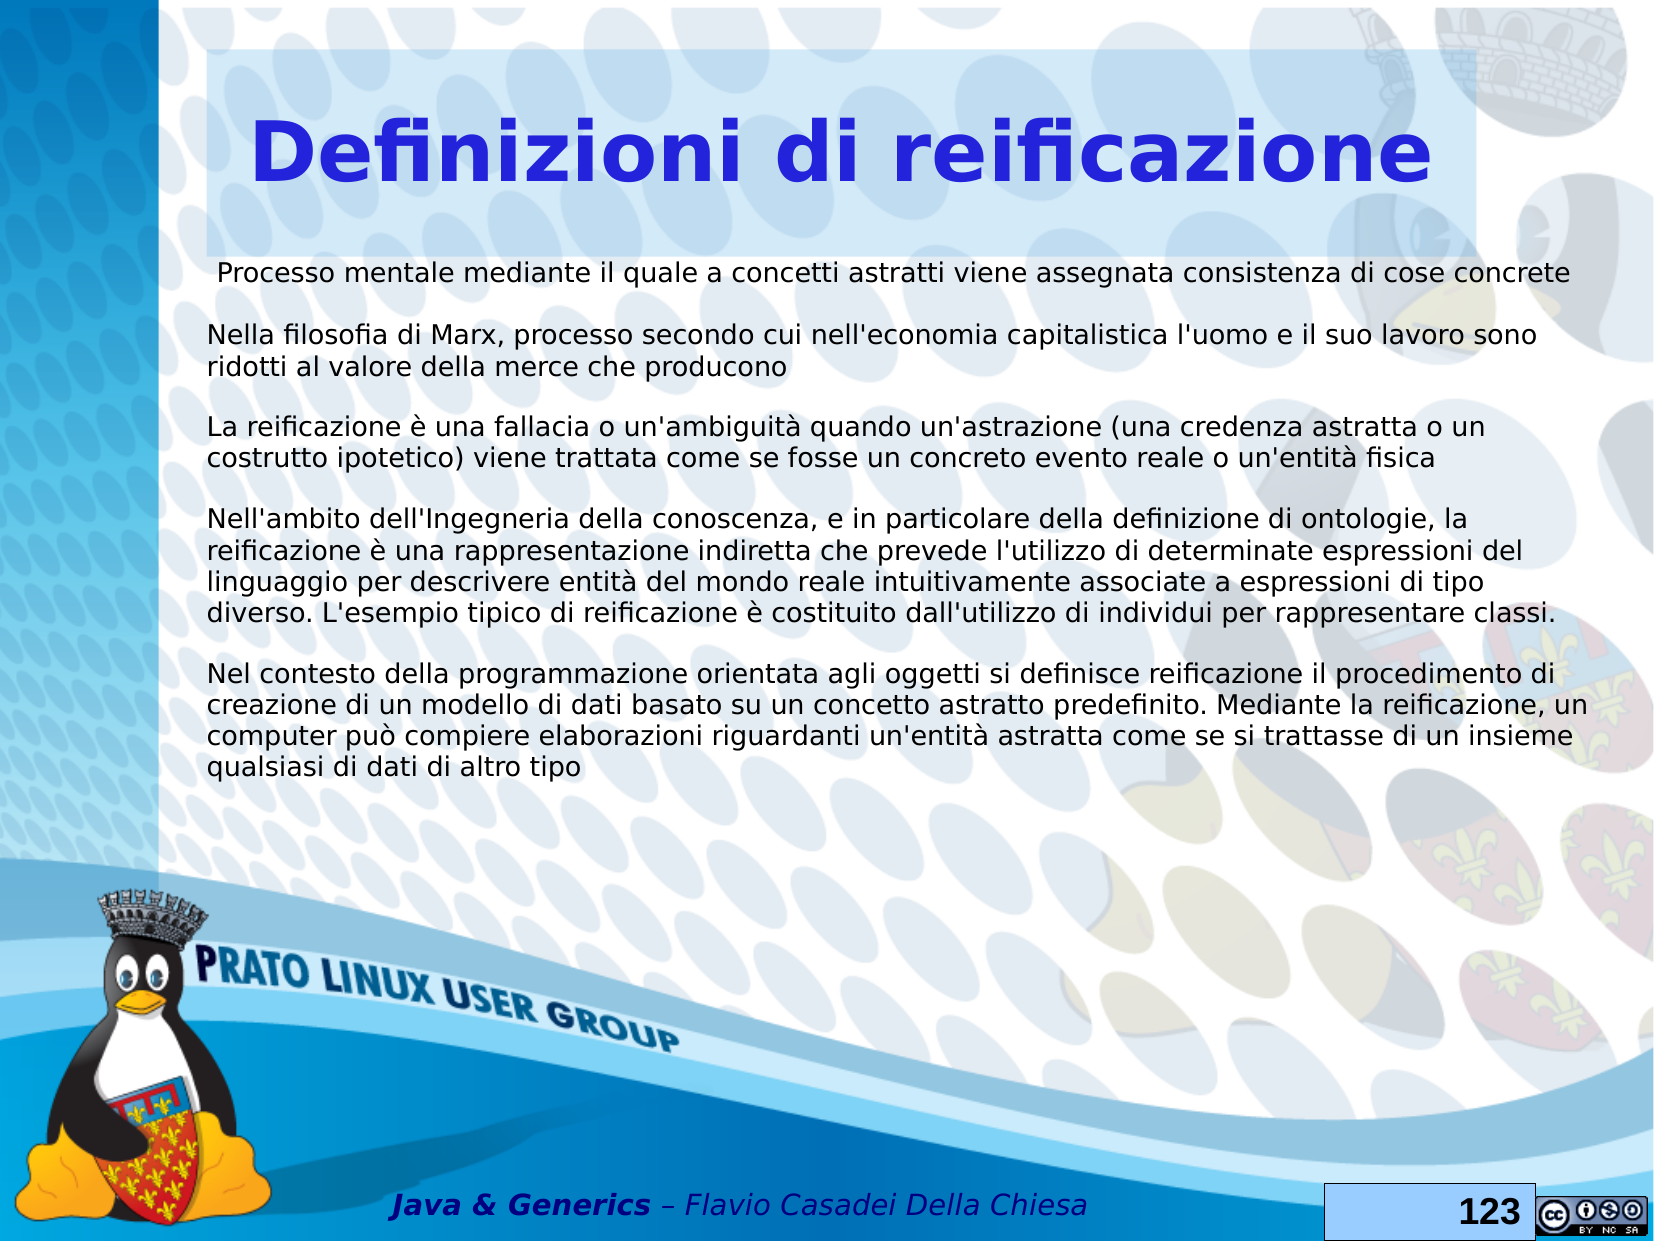

# Definizioni di reificazione
 Processo mentale mediante il quale a concetti astratti viene assegnata consistenza di cose concrete
Nella filosofia di Marx, processo secondo cui nell'economia capitalistica l'uomo e il suo lavoro sono ridotti al valore della merce che producono
La reificazione è una fallacia o un'ambiguità quando un'astrazione (una credenza astratta o un costrutto ipotetico) viene trattata come se fosse un concreto evento reale o un'entità fisica
Nell'ambito dell'Ingegneria della conoscenza, e in particolare della definizione di ontologie, la reificazione è una rappresentazione indiretta che prevede l'utilizzo di determinate espressioni del linguaggio per descrivere entità del mondo reale intuitivamente associate a espressioni di tipo diverso. L'esempio tipico di reificazione è costituito dall'utilizzo di individui per rappresentare classi.
Nel contesto della programmazione orientata agli oggetti si definisce reificazione il procedimento di creazione di un modello di dati basato su un concetto astratto predefinito. Mediante la reificazione, un computer può compiere elaborazioni riguardanti un'entità astratta come se si trattasse di un insieme qualsiasi di dati di altro tipo